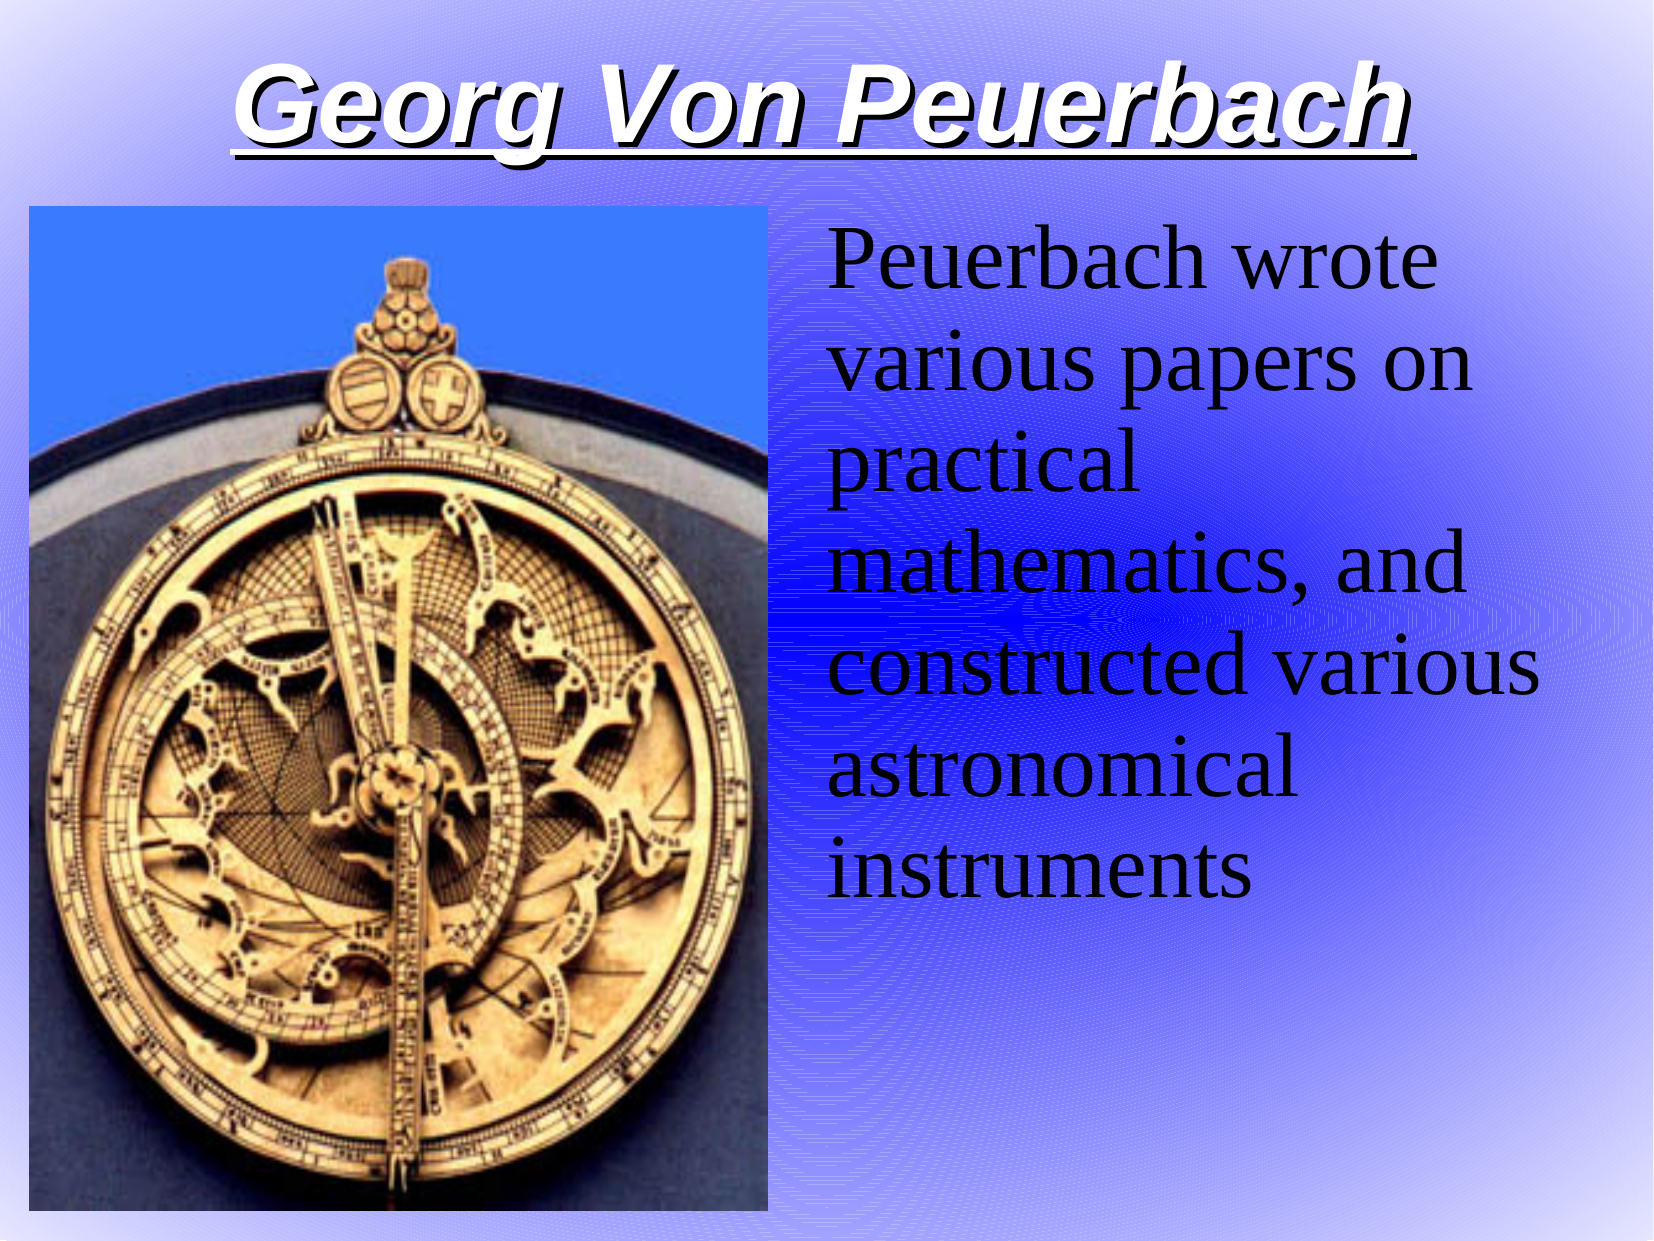

# Georg Von Peuerbach
Peuerbach wrote various papers on practical mathematics, and constructed various astronomical instruments